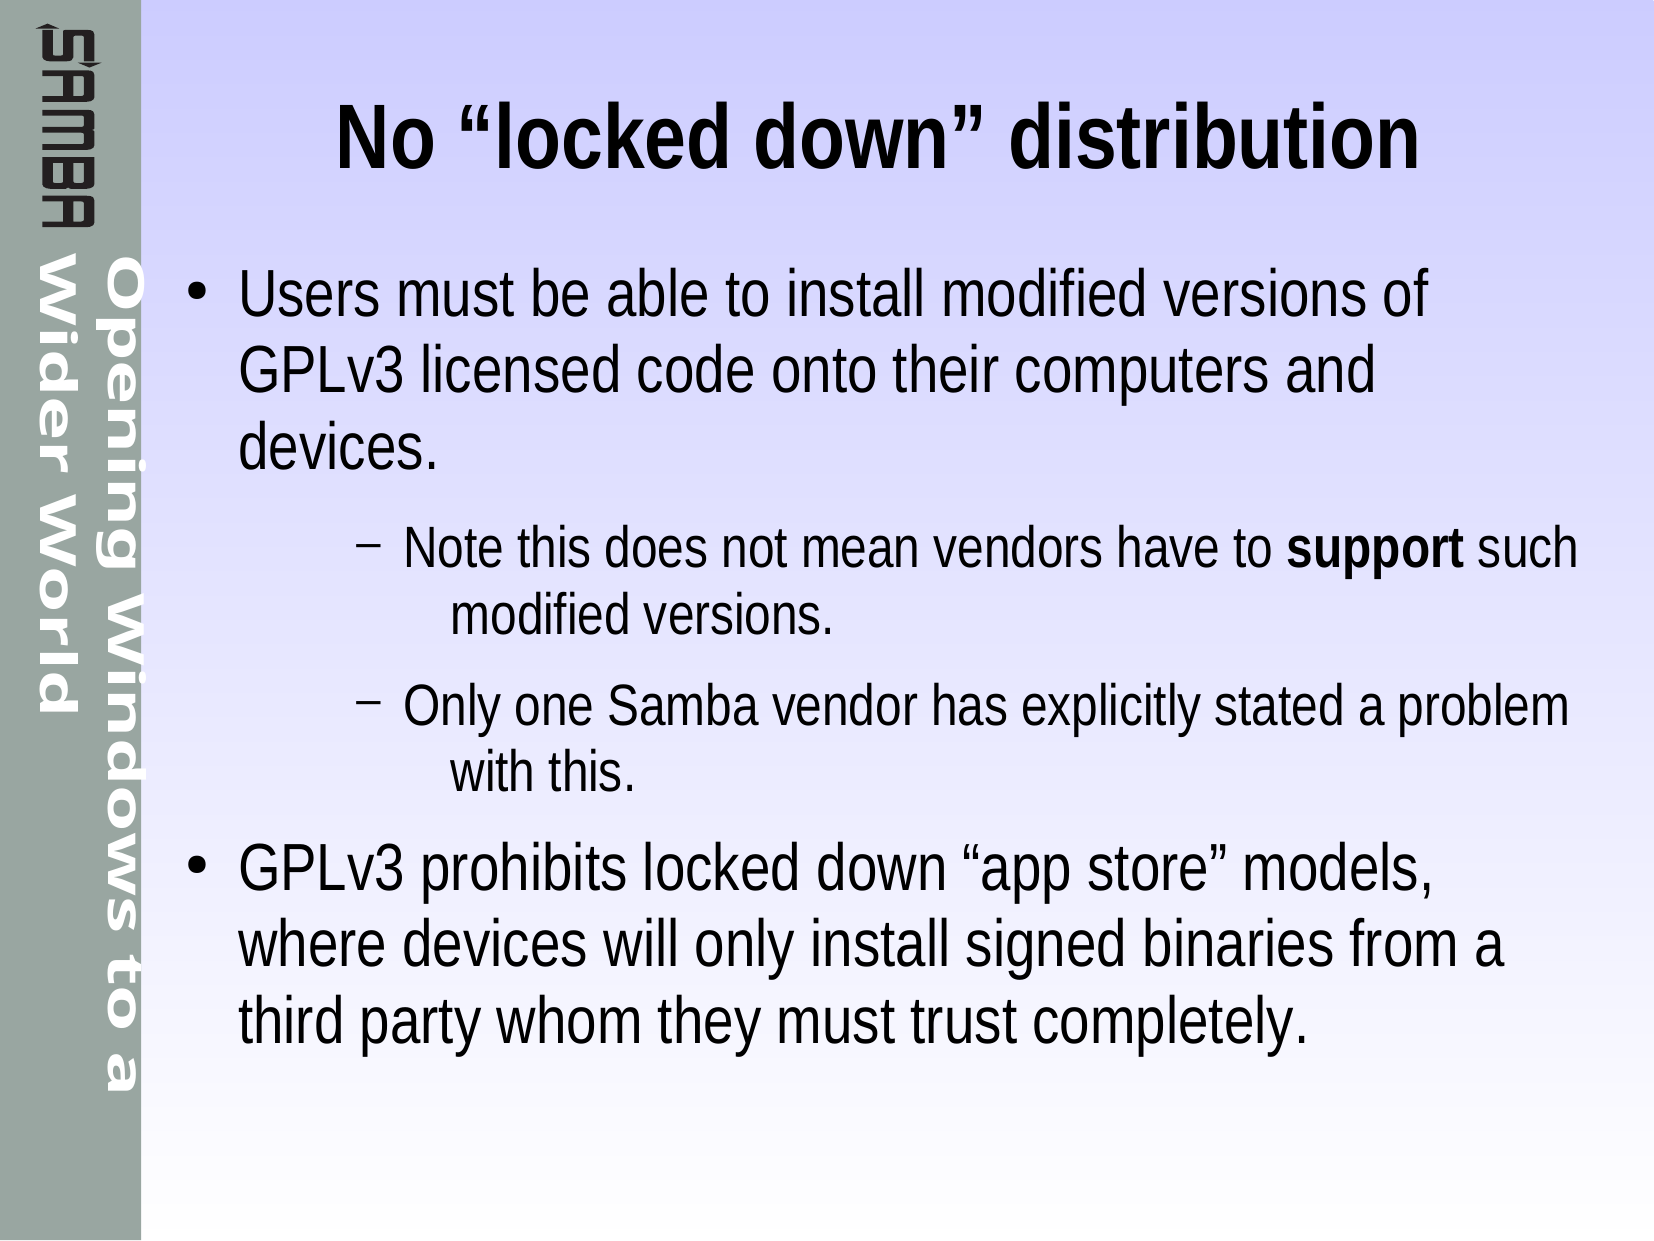

# No “locked down” distribution
Users must be able to install modified versions of GPLv3 licensed code onto their computers and devices.
Note this does not mean vendors have to support such modified versions.
Only one Samba vendor has explicitly stated a problem with this.
GPLv3 prohibits locked down “app store” models, where devices will only install signed binaries from a third party whom they must trust completely.